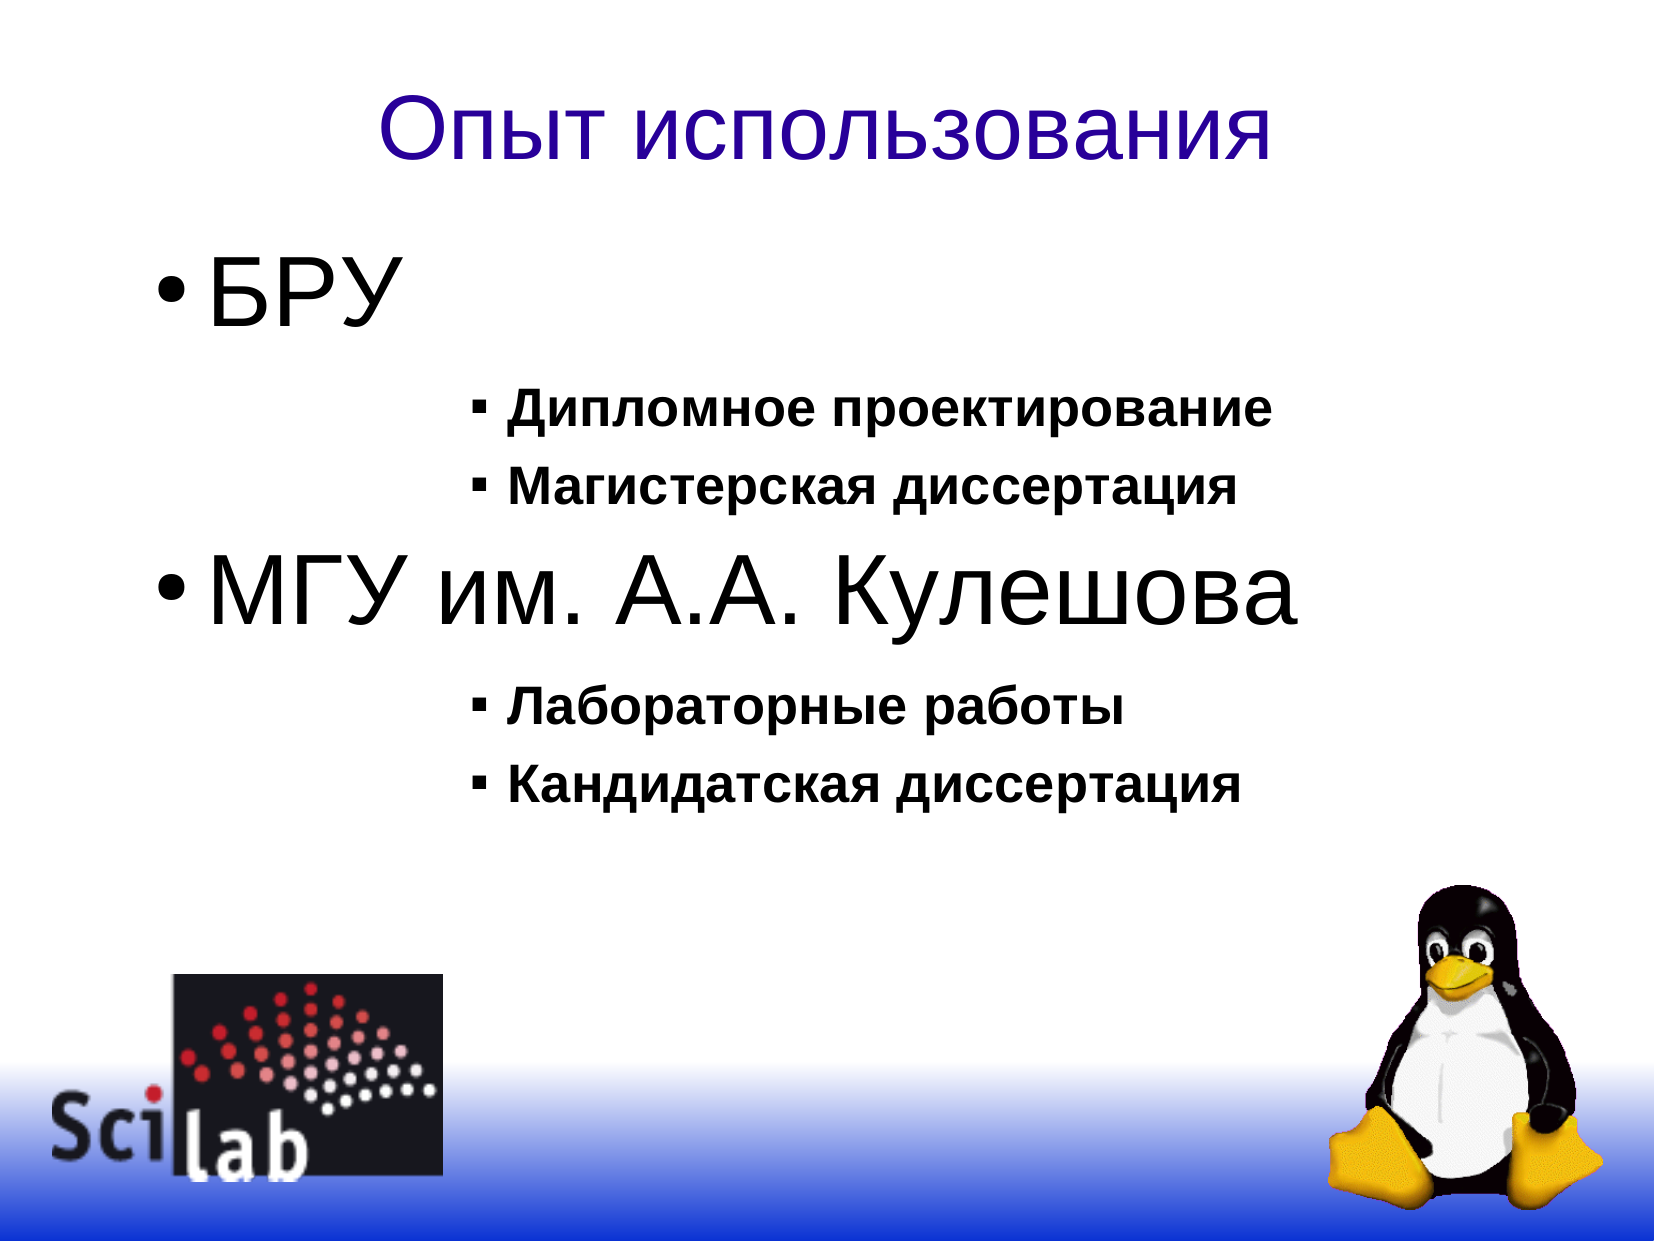

# Опыт использования
БРУ
Дипломное проектирование
Магистерская диссертация
МГУ им. А.А. Кулешова
Лабораторные работы
Кандидатская диссертация